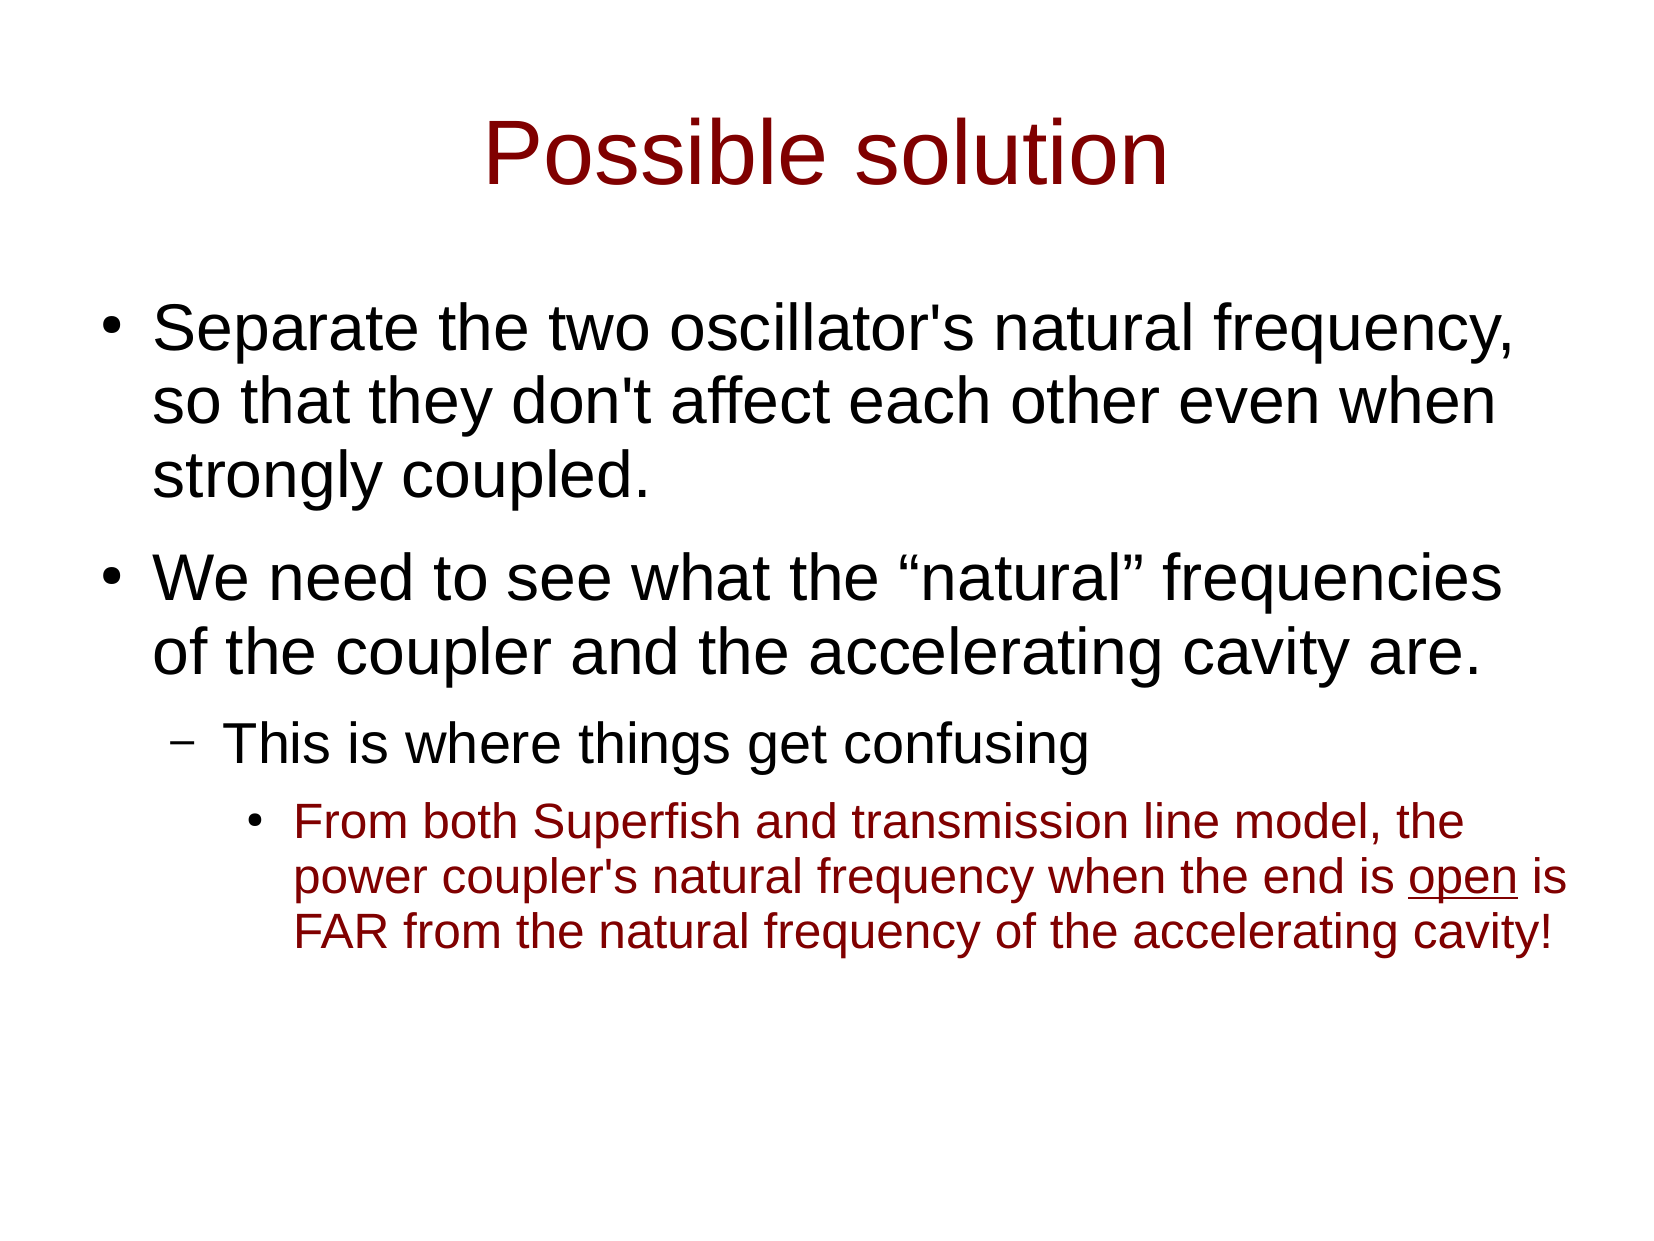

# Possible solution
Separate the two oscillator's natural frequency, so that they don't affect each other even when strongly coupled.
We need to see what the “natural” frequencies of the coupler and the accelerating cavity are.
This is where things get confusing
From both Superfish and transmission line model, the power coupler's natural frequency when the end is open is FAR from the natural frequency of the accelerating cavity!